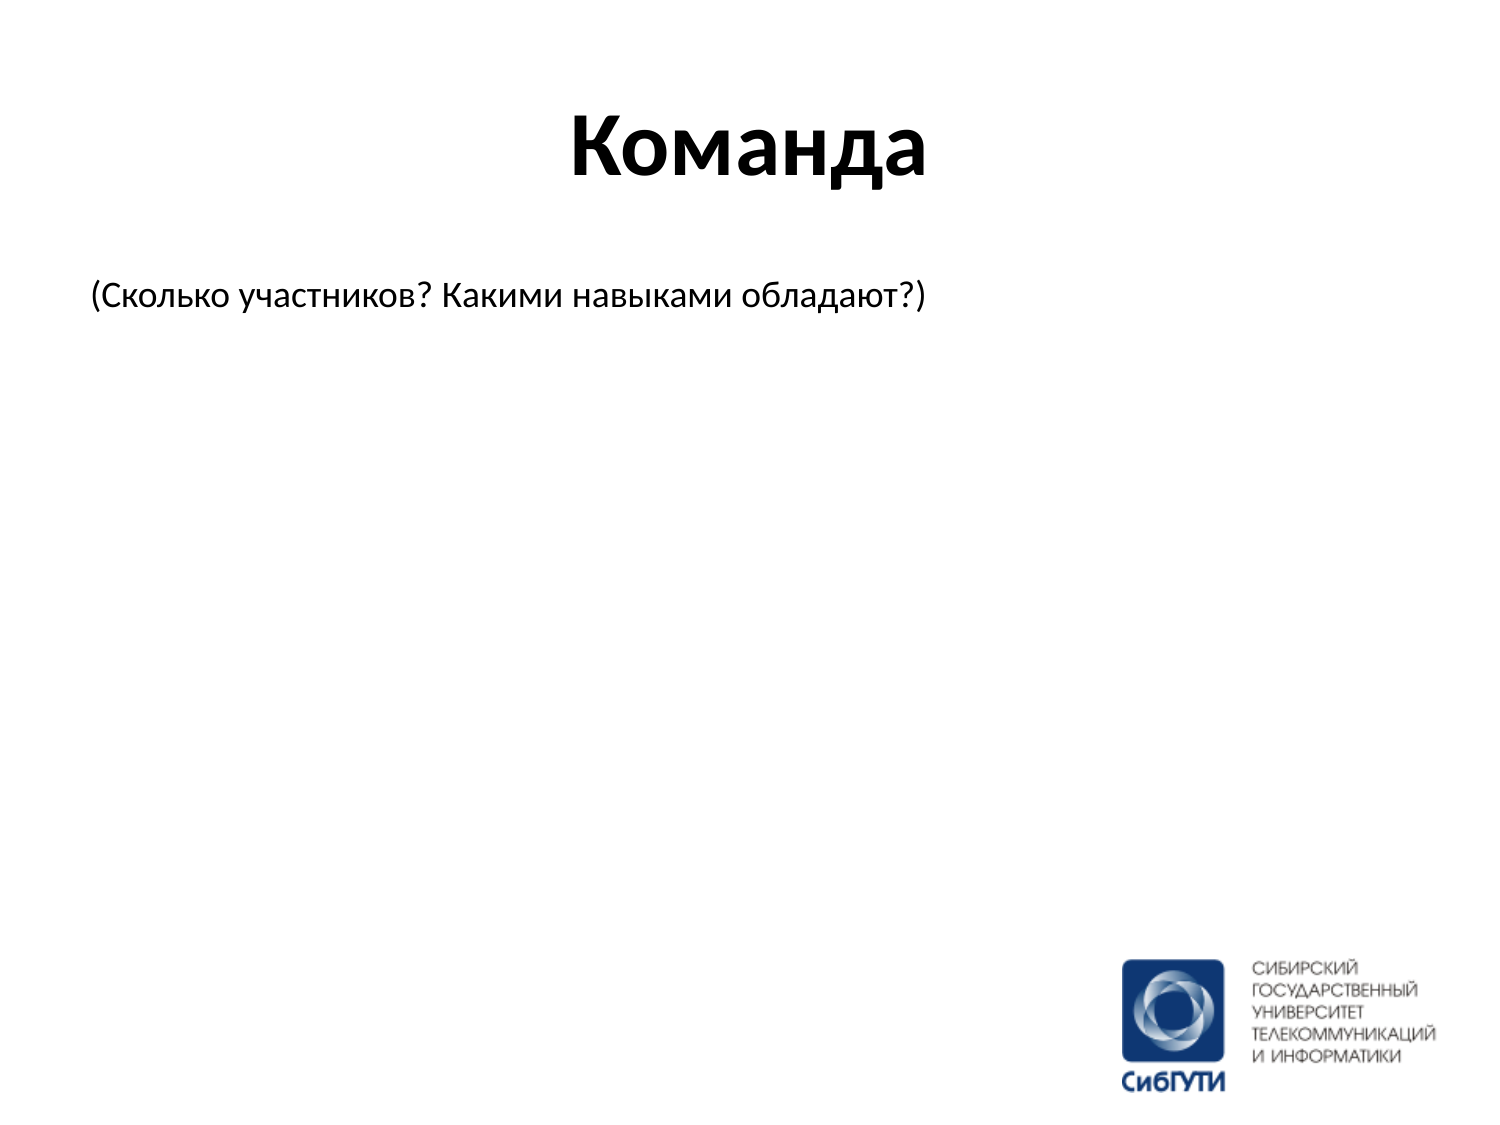

# Команда
(Сколько участников? Какими навыками обладают?)